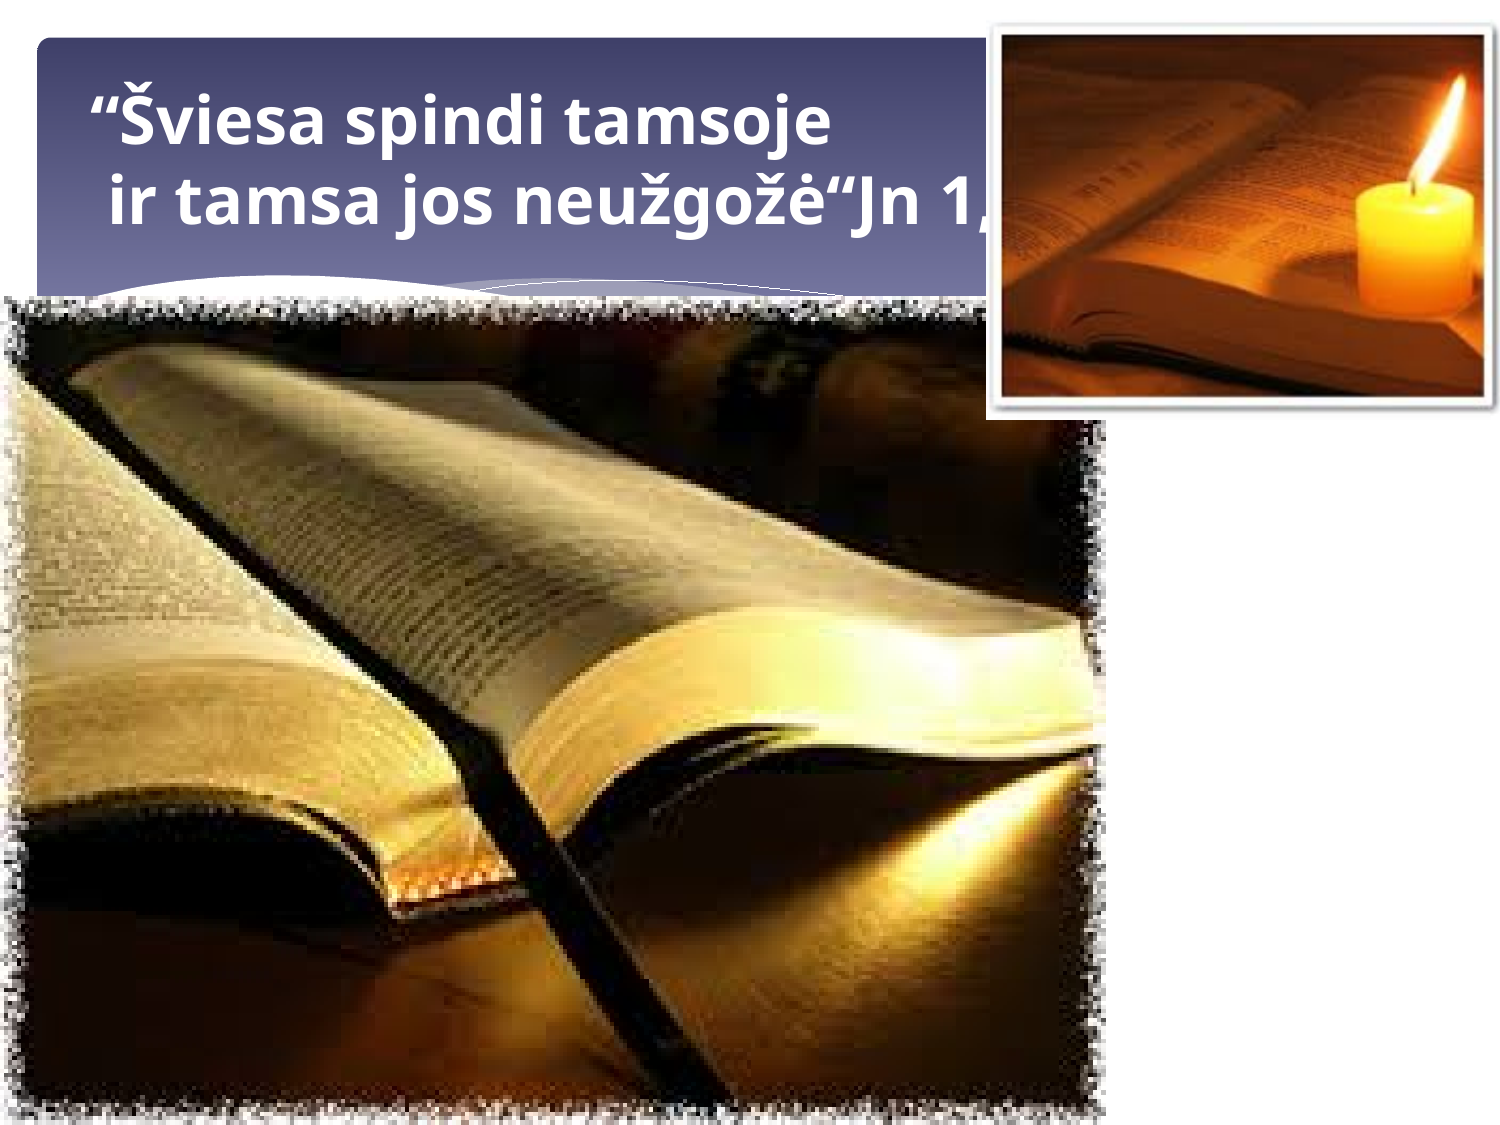

“Šviesa spindi tamsoje
 ir tamsa jos neužgožė“Jn 1,5
#